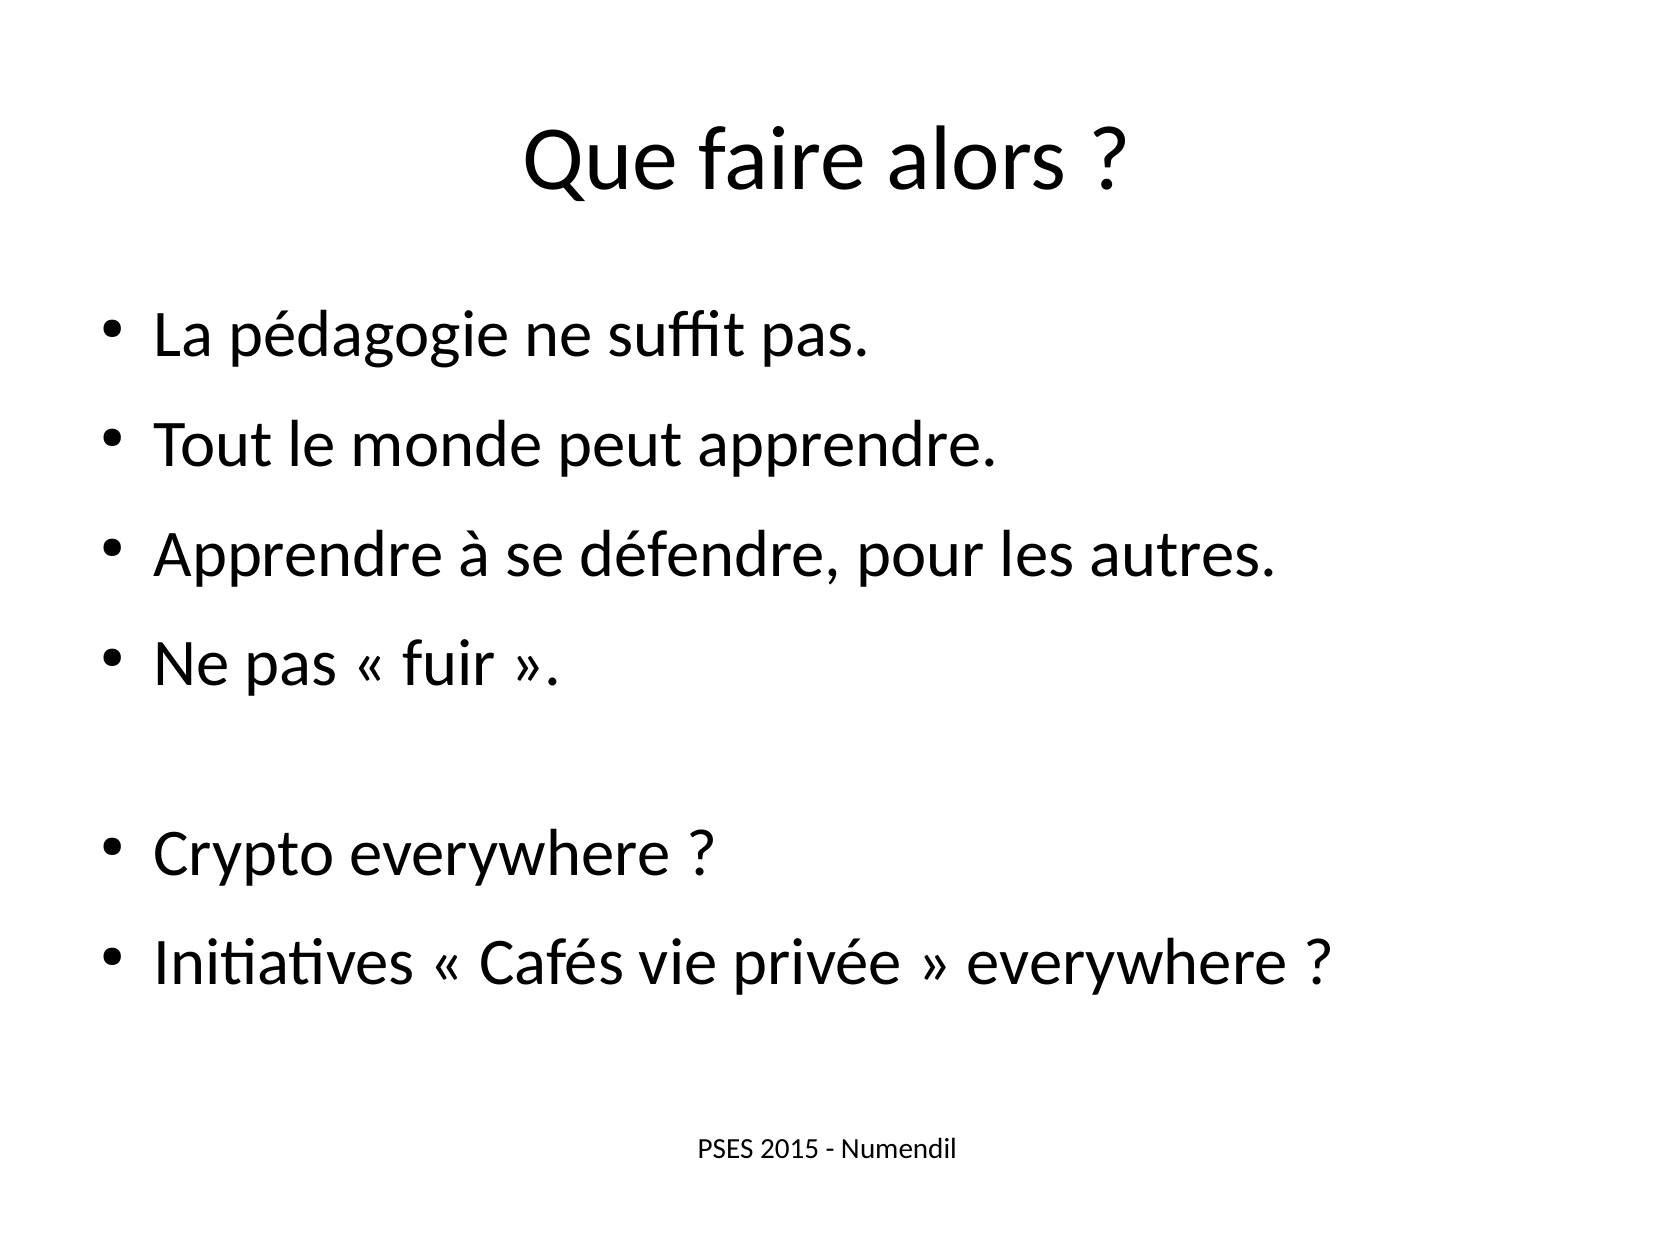

# Que faire alors ?
La pédagogie ne suffit pas.
Tout le monde peut apprendre.
Apprendre à se défendre, pour les autres.
Ne pas « fuir ».
Crypto everywhere ?
Initiatives « Cafés vie privée » everywhere ?
PSES 2015 - Numendil
PSES 2015 - Numendil